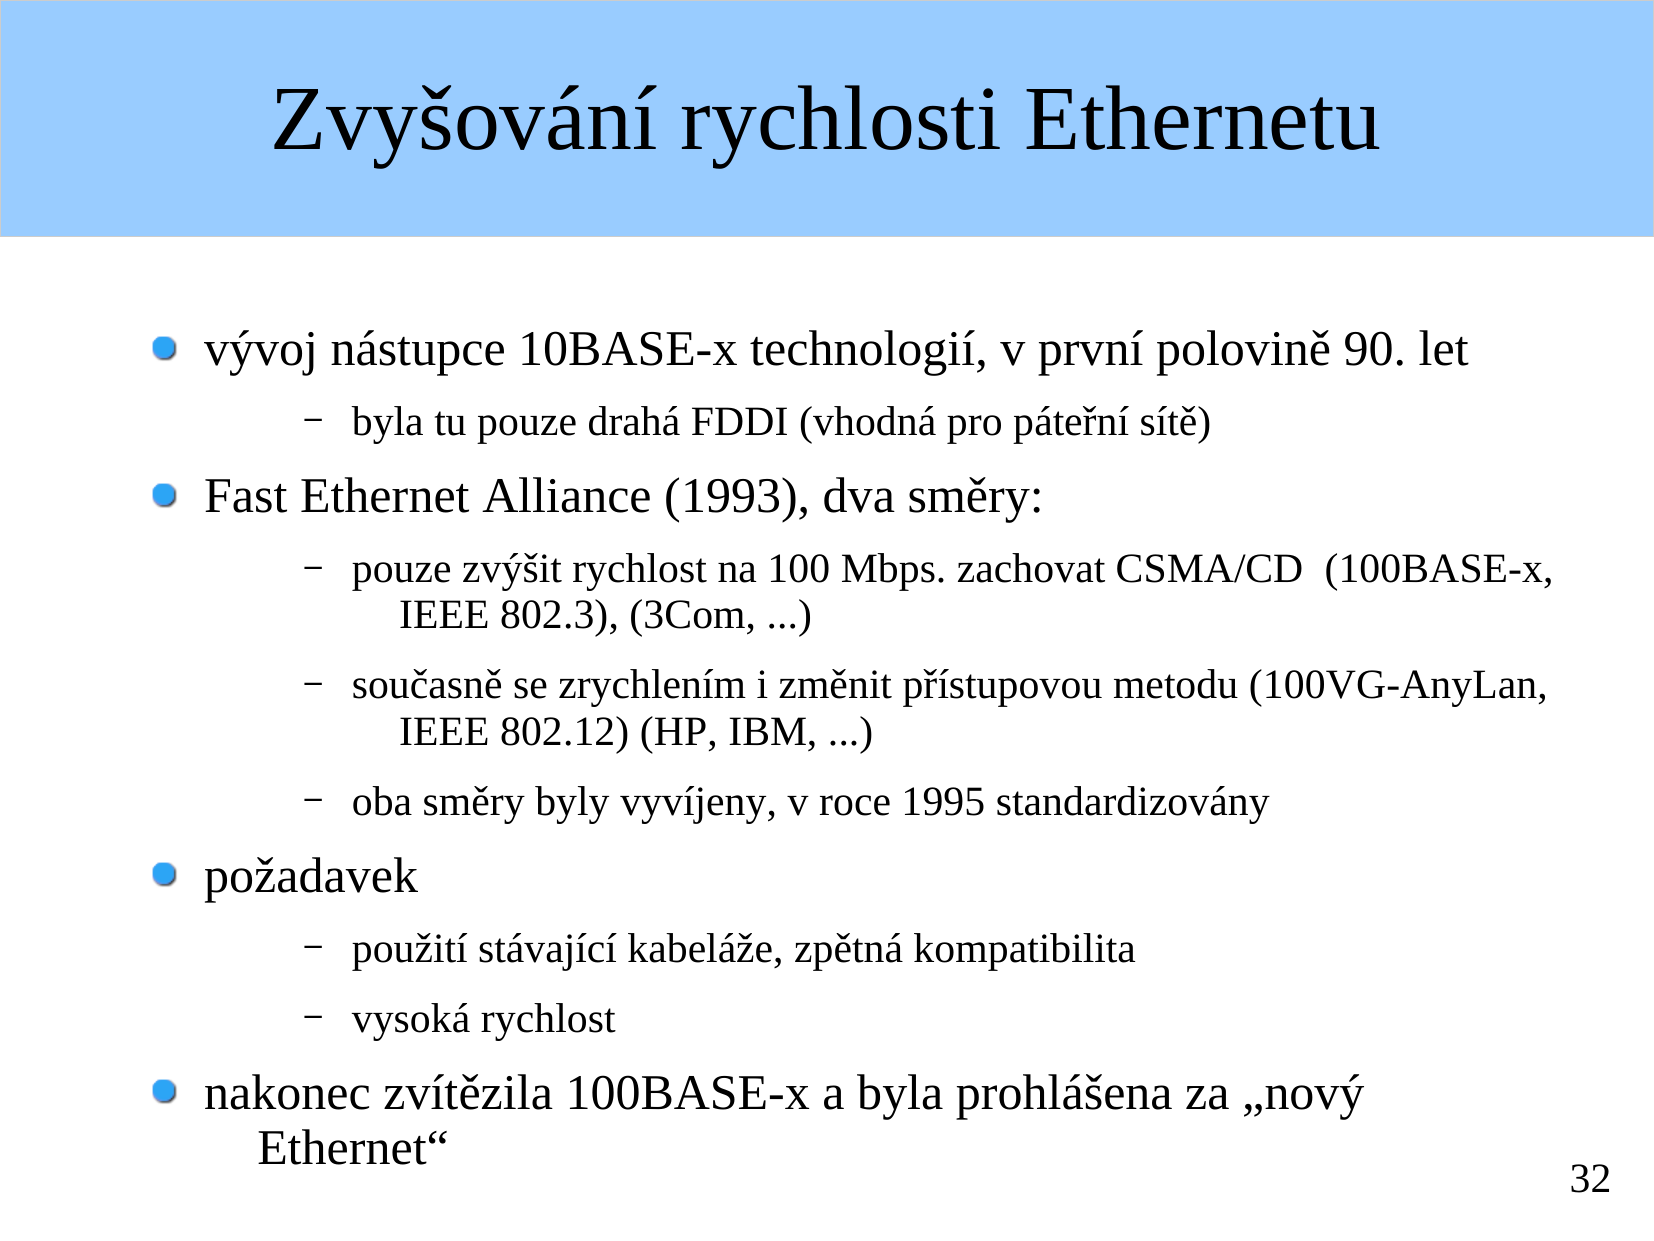

# Zvyšování rychlosti Ethernetu
vývoj nástupce 10BASE-x technologií, v první polovině 90. let
byla tu pouze drahá FDDI (vhodná pro páteřní sítě)
Fast Ethernet Alliance (1993), dva směry:
pouze zvýšit rychlost na 100 Mbps. zachovat CSMA/CD (100BASE-x, IEEE 802.3), (3Com, ...)
současně se zrychlením i změnit přístupovou metodu (100VG-AnyLan, IEEE 802.12) (HP, IBM, ...)
oba směry byly vyvíjeny, v roce 1995 standardizovány
požadavek
použití stávající kabeláže, zpětná kompatibilita
vysoká rychlost
nakonec zvítězila 100BASE-x a byla prohlášena za „nový Ethernet“